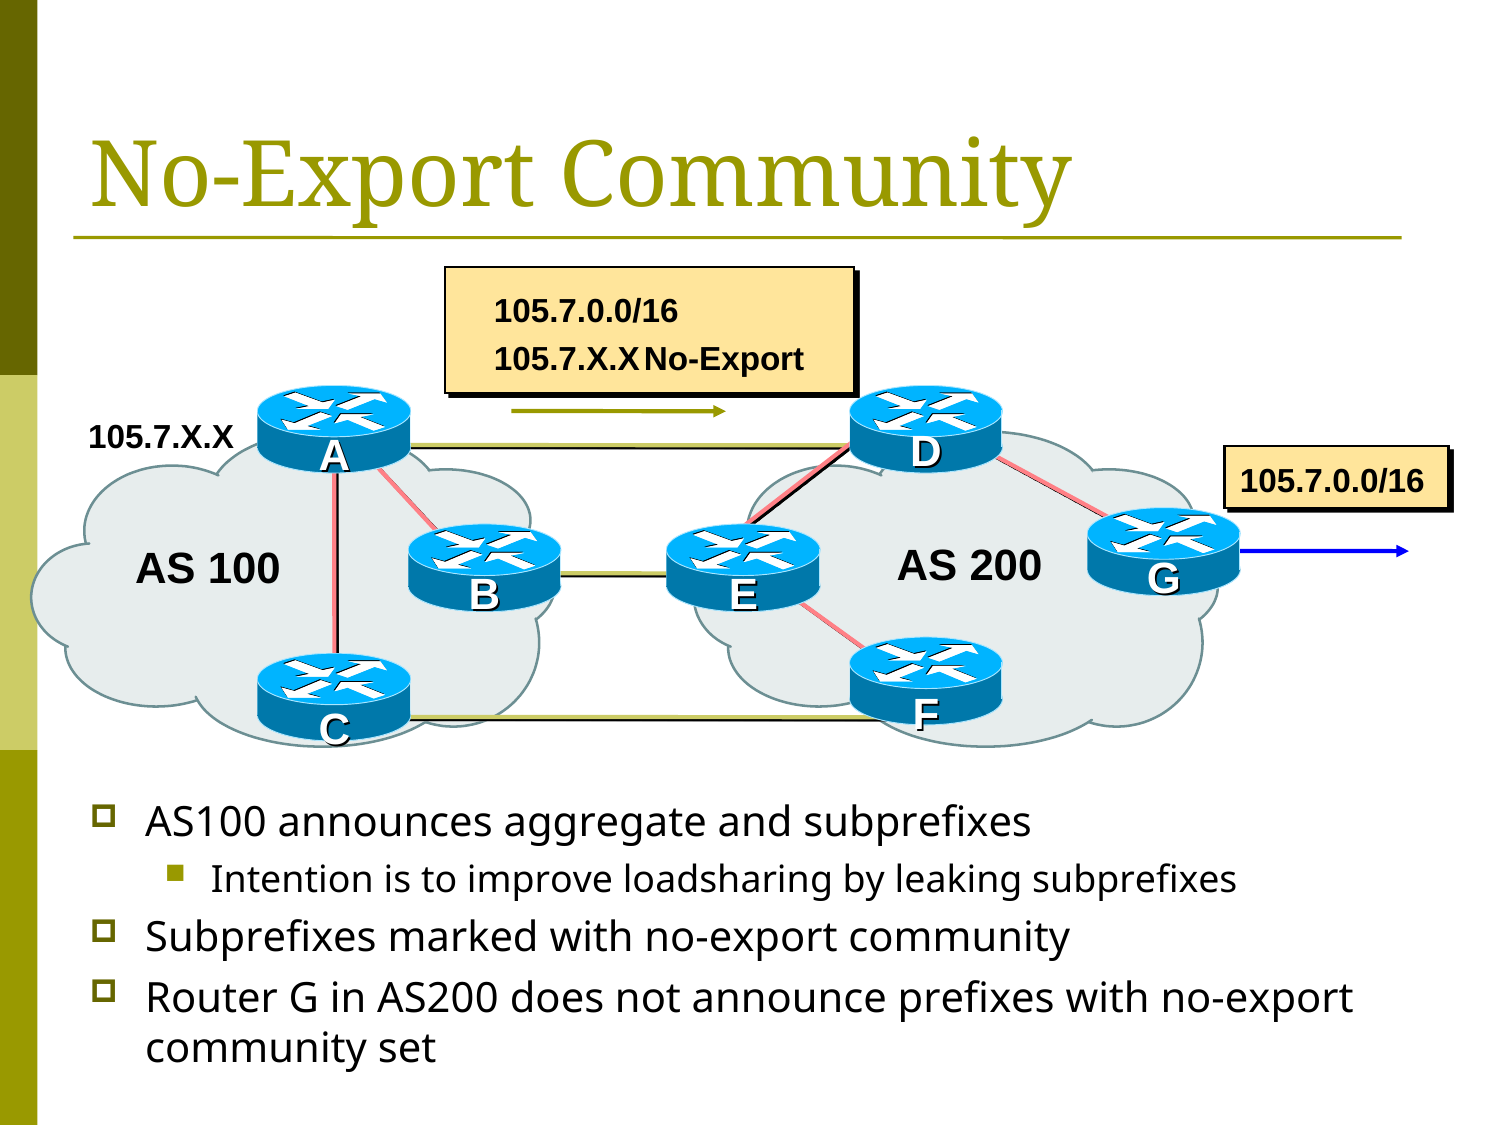

# No-Export Community
105.7.0.0/16
105.7.X.X	No-Export
105.7.X.X
D
A
105.7.0.0/16
AS 200
AS 100
G
B
E
F
C
AS100 announces aggregate and subprefixes
Intention is to improve loadsharing by leaking subprefixes
Subprefixes marked with no-export community
Router G in AS200 does not announce prefixes with no-export community set